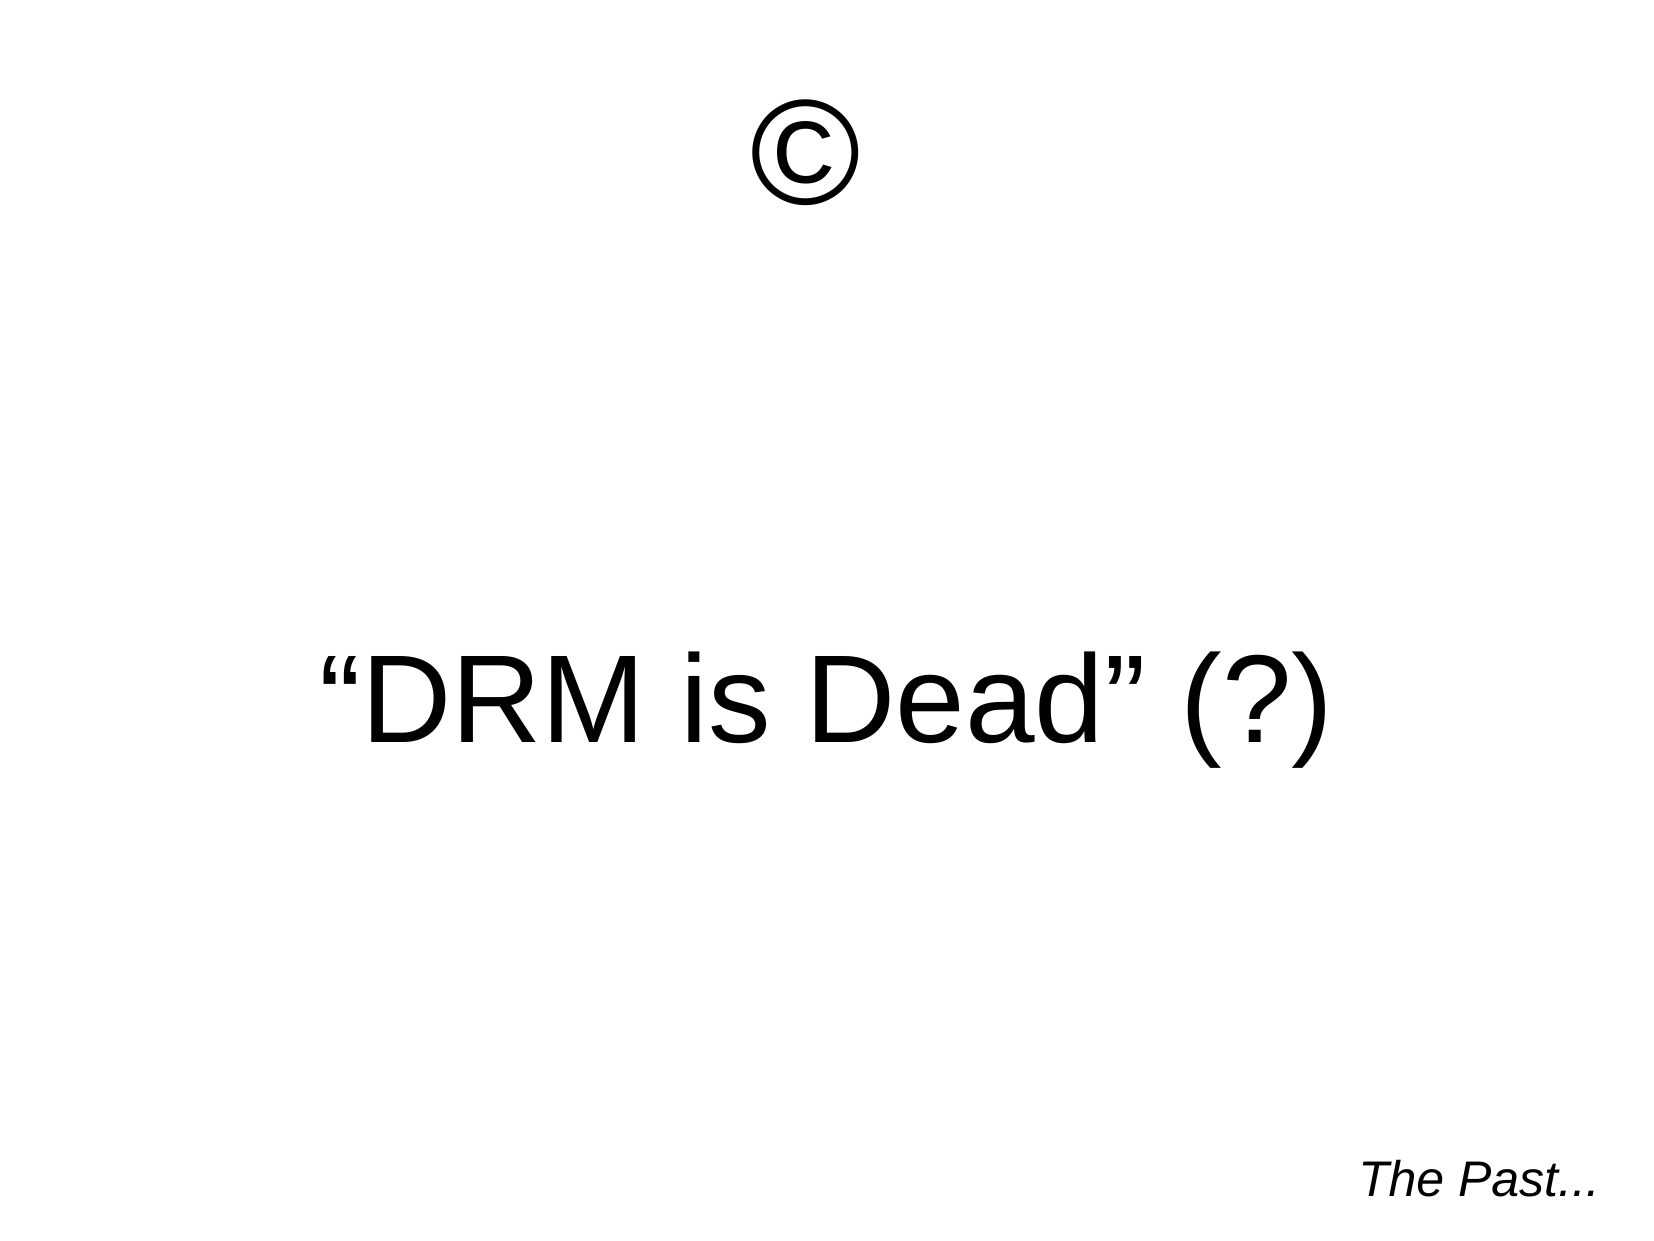

# ©
“DRM is Dead” (?)
The Past...